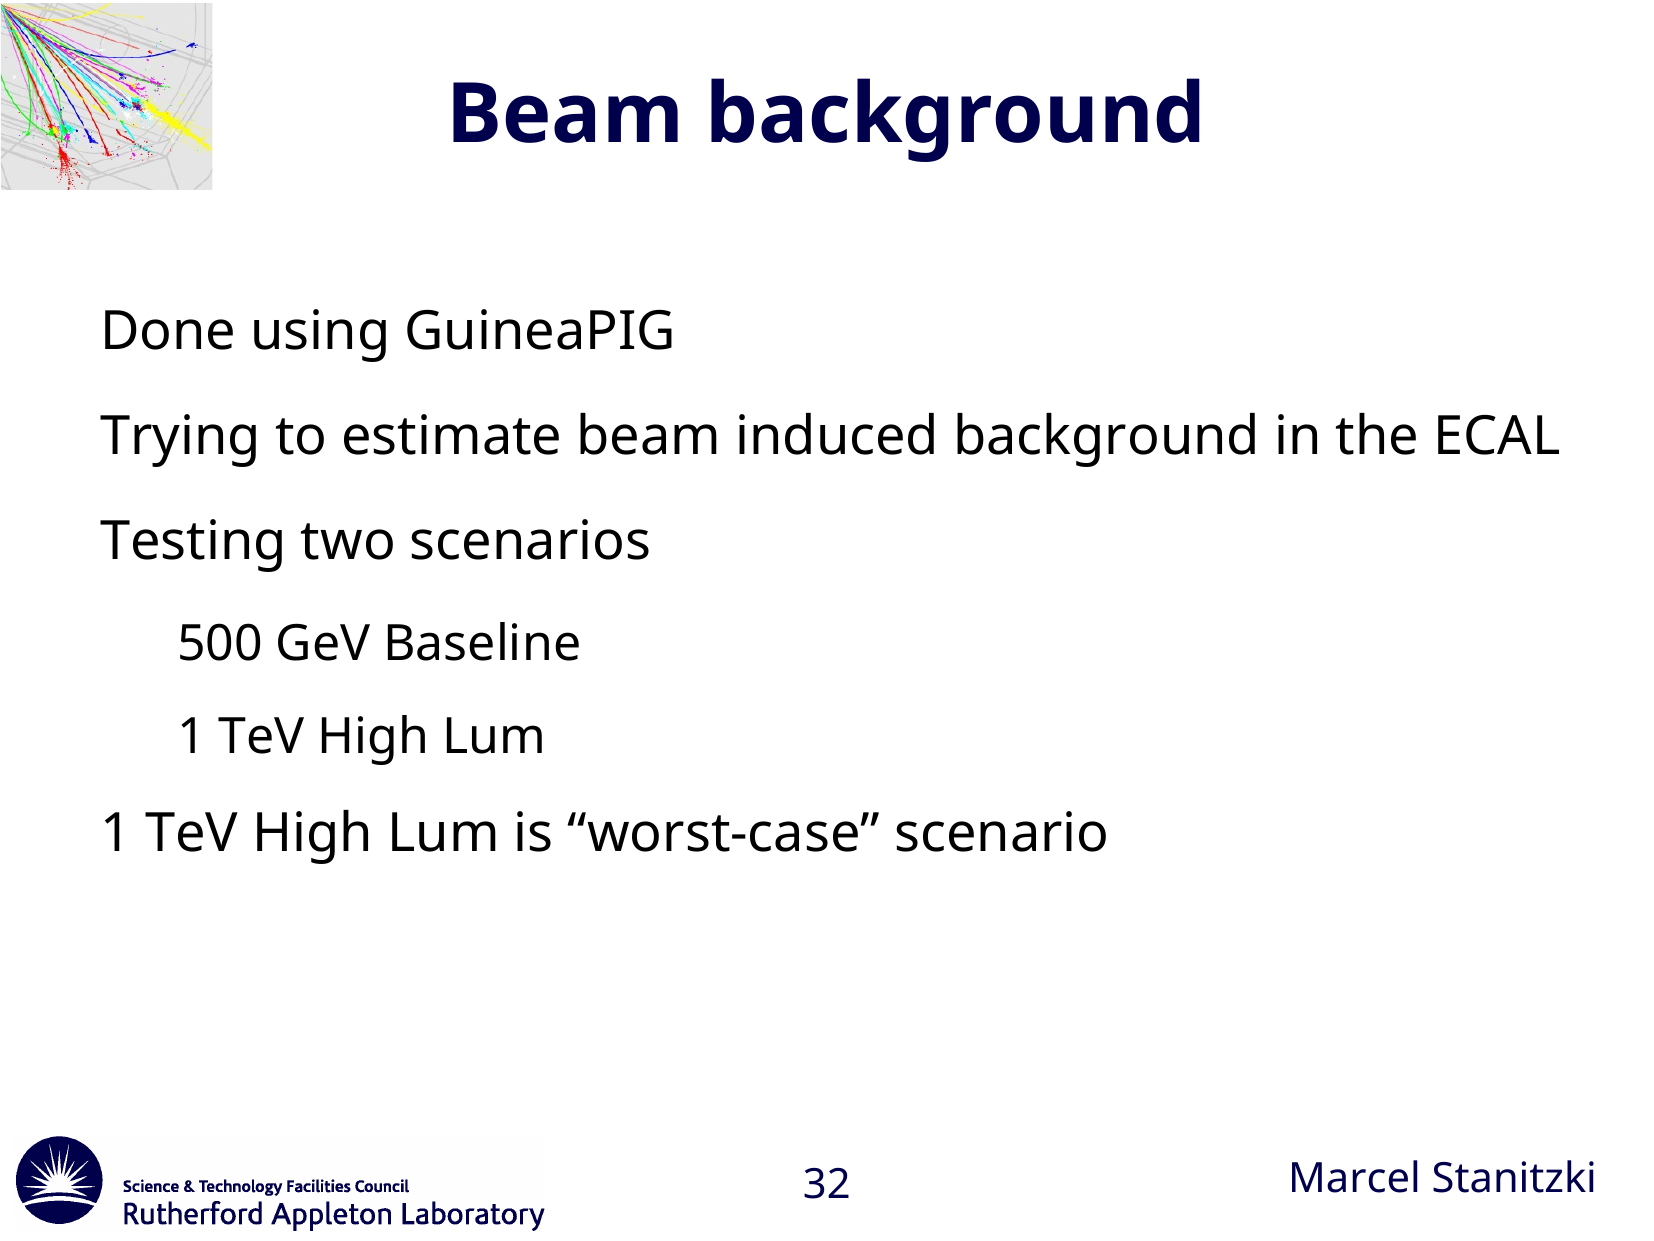

# Beam background
Done using GuineaPIG
Trying to estimate beam induced background in the ECAL
Testing two scenarios
500 GeV Baseline
1 TeV High Lum
1 TeV High Lum is “worst-case” scenario